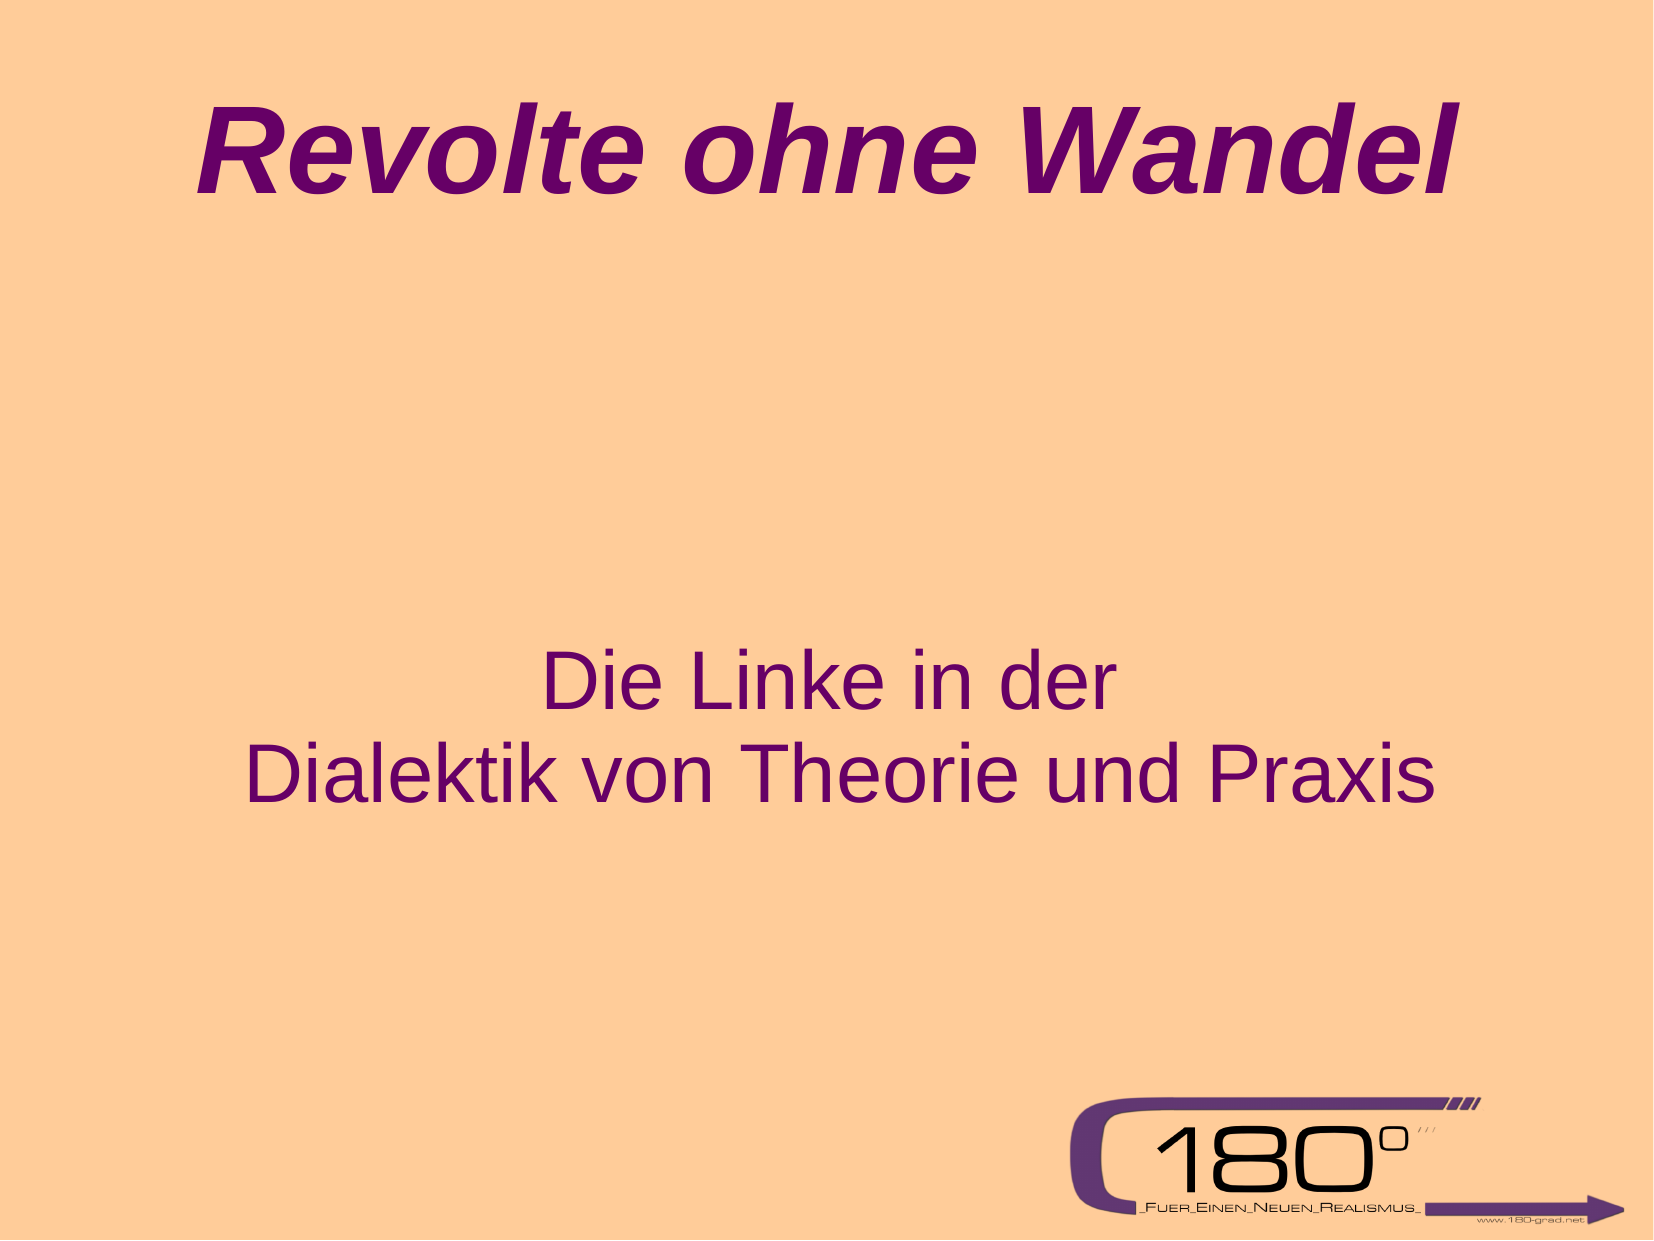

# Revolte ohne Wandel
Die Linke in der
Dialektik von Theorie und Praxis